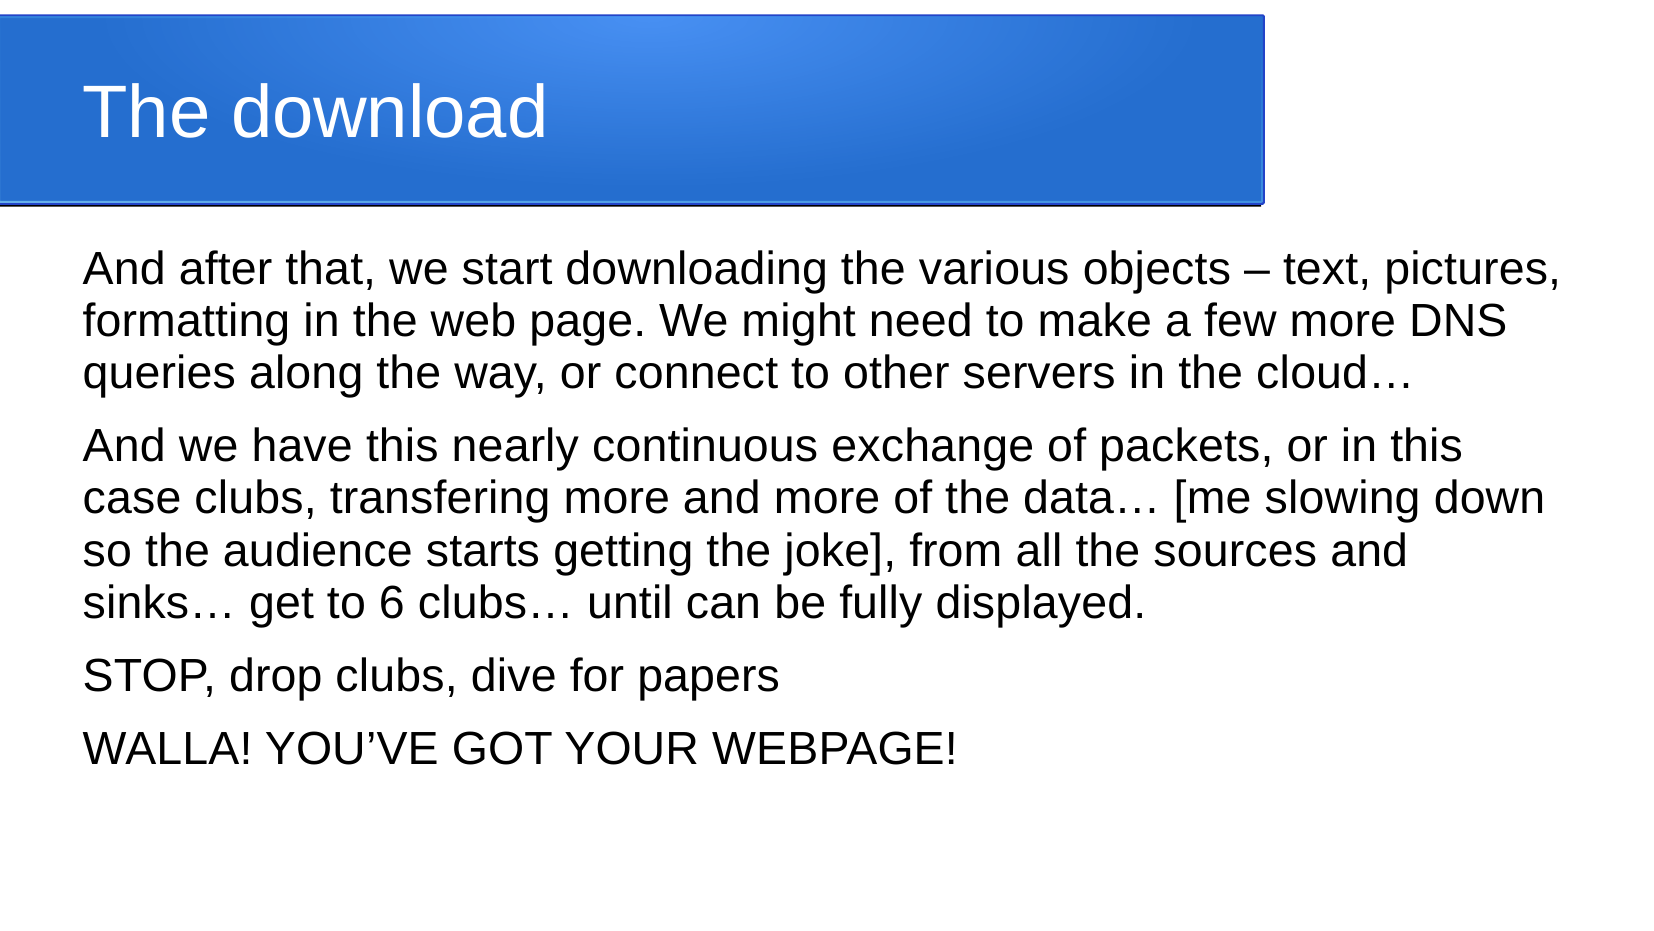

# The download
And after that, we start downloading the various objects – text, pictures, formatting in the web page. We might need to make a few more DNS queries along the way, or connect to other servers in the cloud…
And we have this nearly continuous exchange of packets, or in this case clubs, transfering more and more of the data… [me slowing down so the audience starts getting the joke], from all the sources and sinks… get to 6 clubs… until can be fully displayed.
STOP, drop clubs, dive for papers
WALLA! YOU’VE GOT YOUR WEBPAGE!